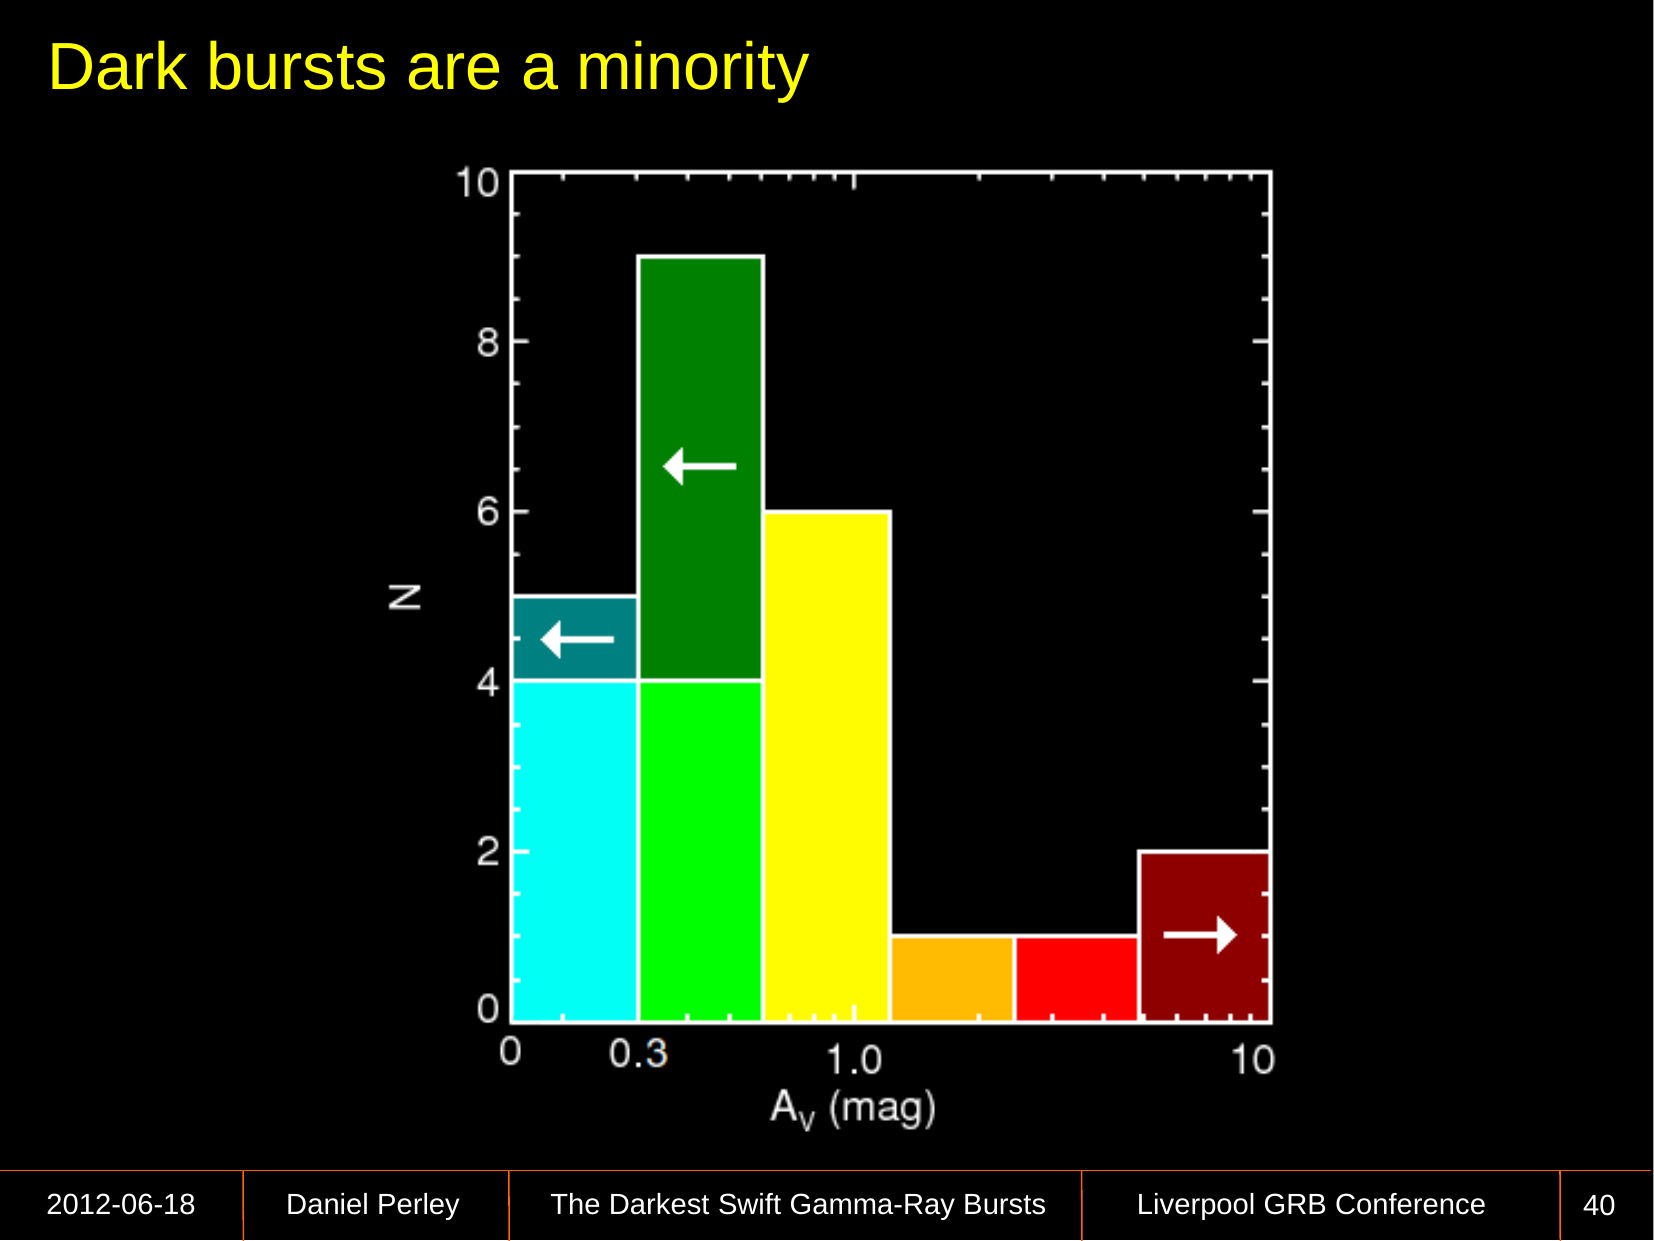

# Dark bursts are a minority
40